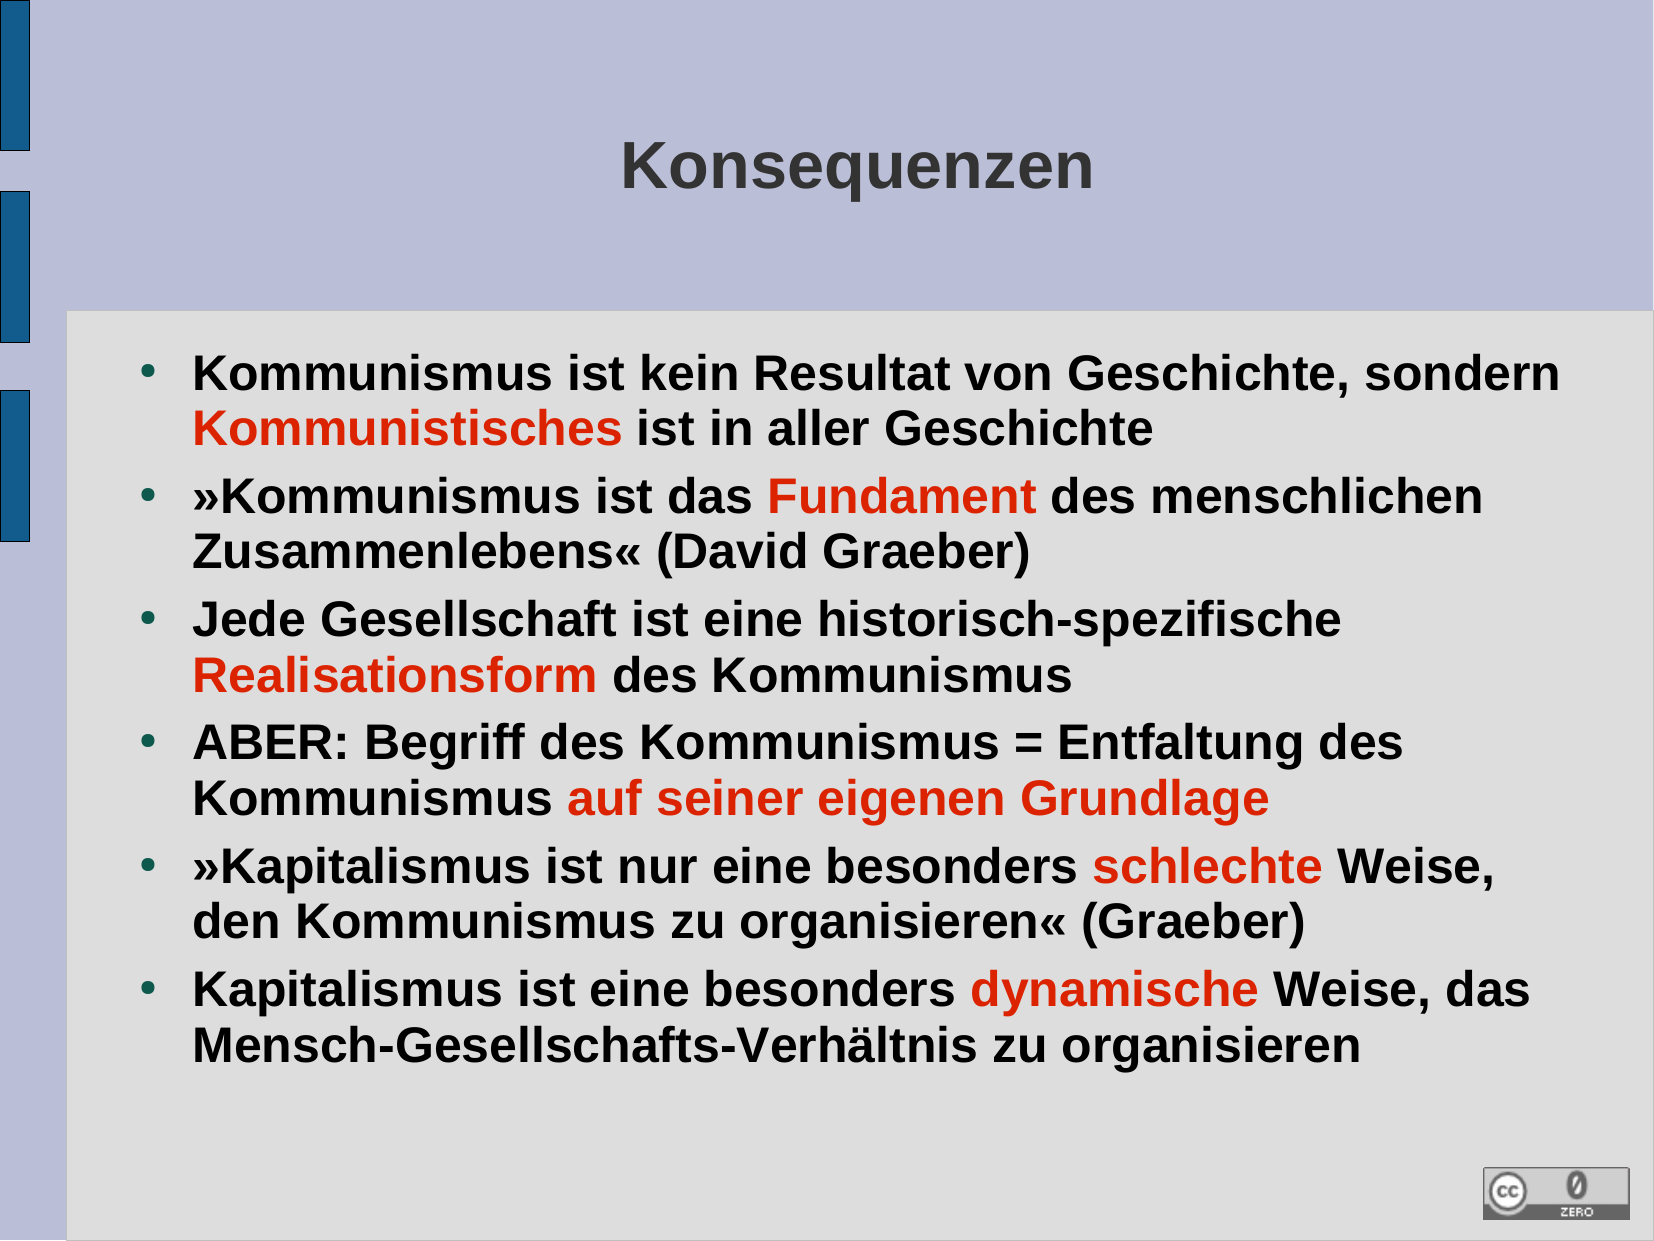

# Konsequenzen
Kommunismus ist kein Resultat von Geschichte, sondern Kommunistisches ist in aller Geschichte
»Kommunismus ist das Fundament des menschlichen Zusammenlebens« (David Graeber)
Jede Gesellschaft ist eine historisch-spezifische Realisationsform des Kommunismus
ABER: Begriff des Kommunismus = Entfaltung des Kommunismus auf seiner eigenen Grundlage
»Kapitalismus ist nur eine besonders schlechte Weise, den Kommunismus zu organisieren« (Graeber)
Kapitalismus ist eine besonders dynamische Weise, das Mensch-Gesellschafts-Verhältnis zu organisieren